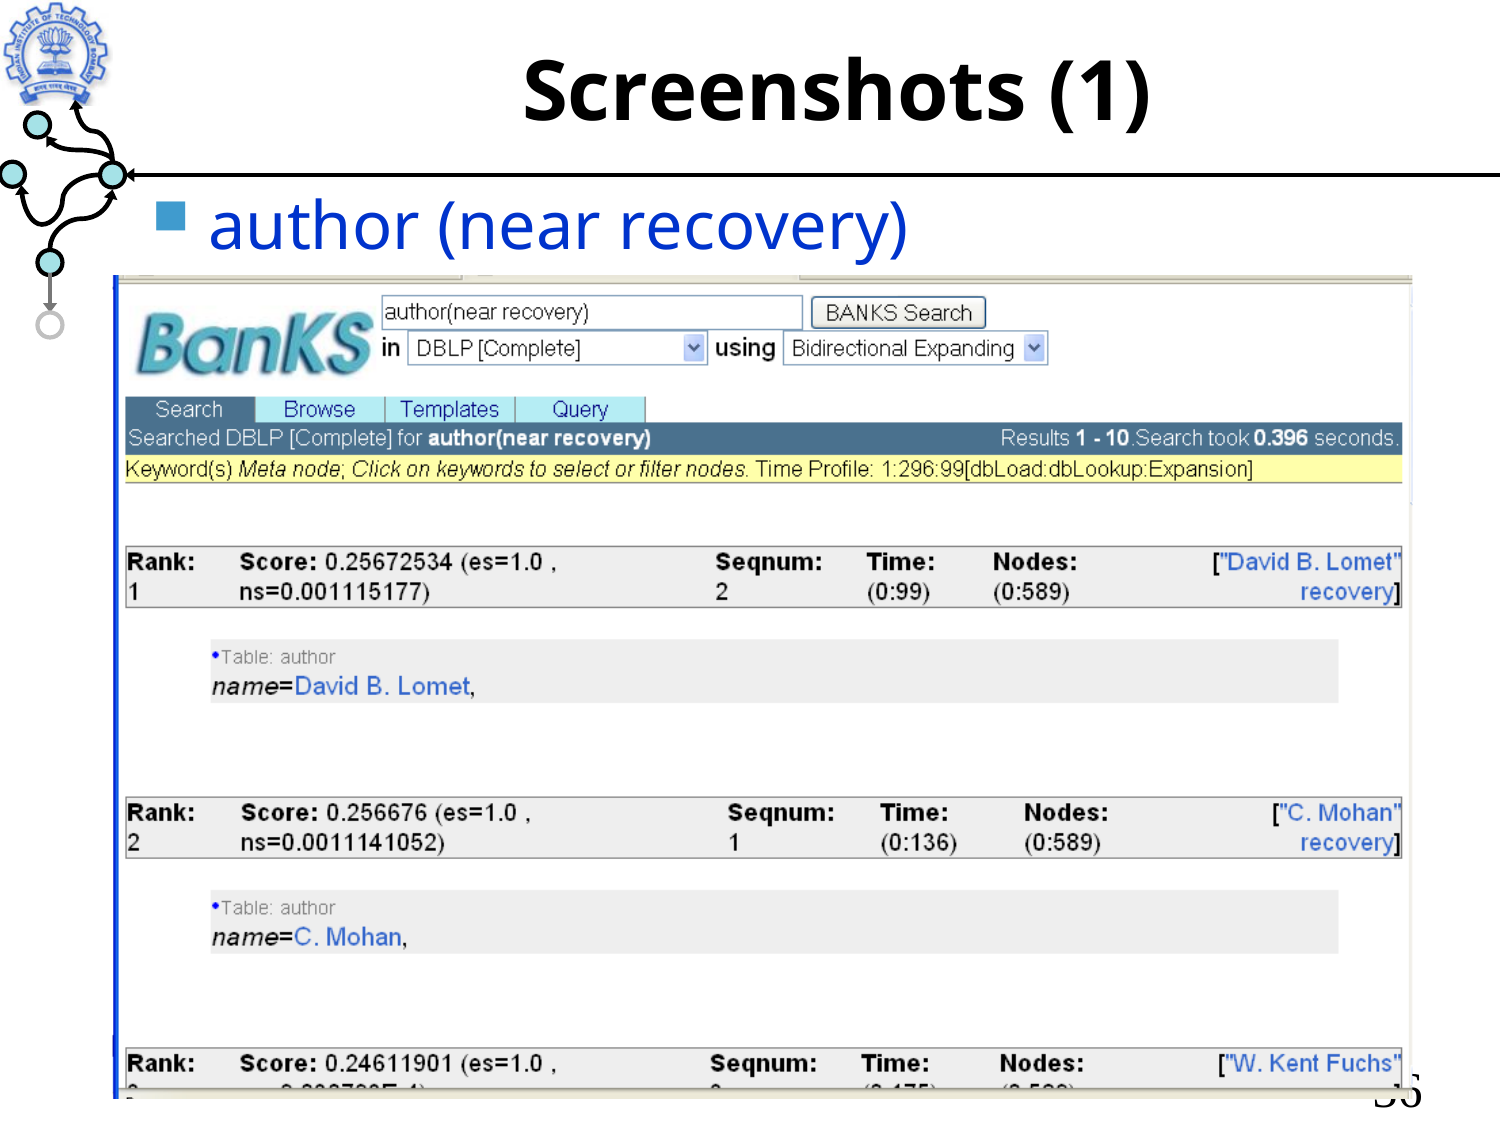

# Screenshots (1)
author (near recovery)
36